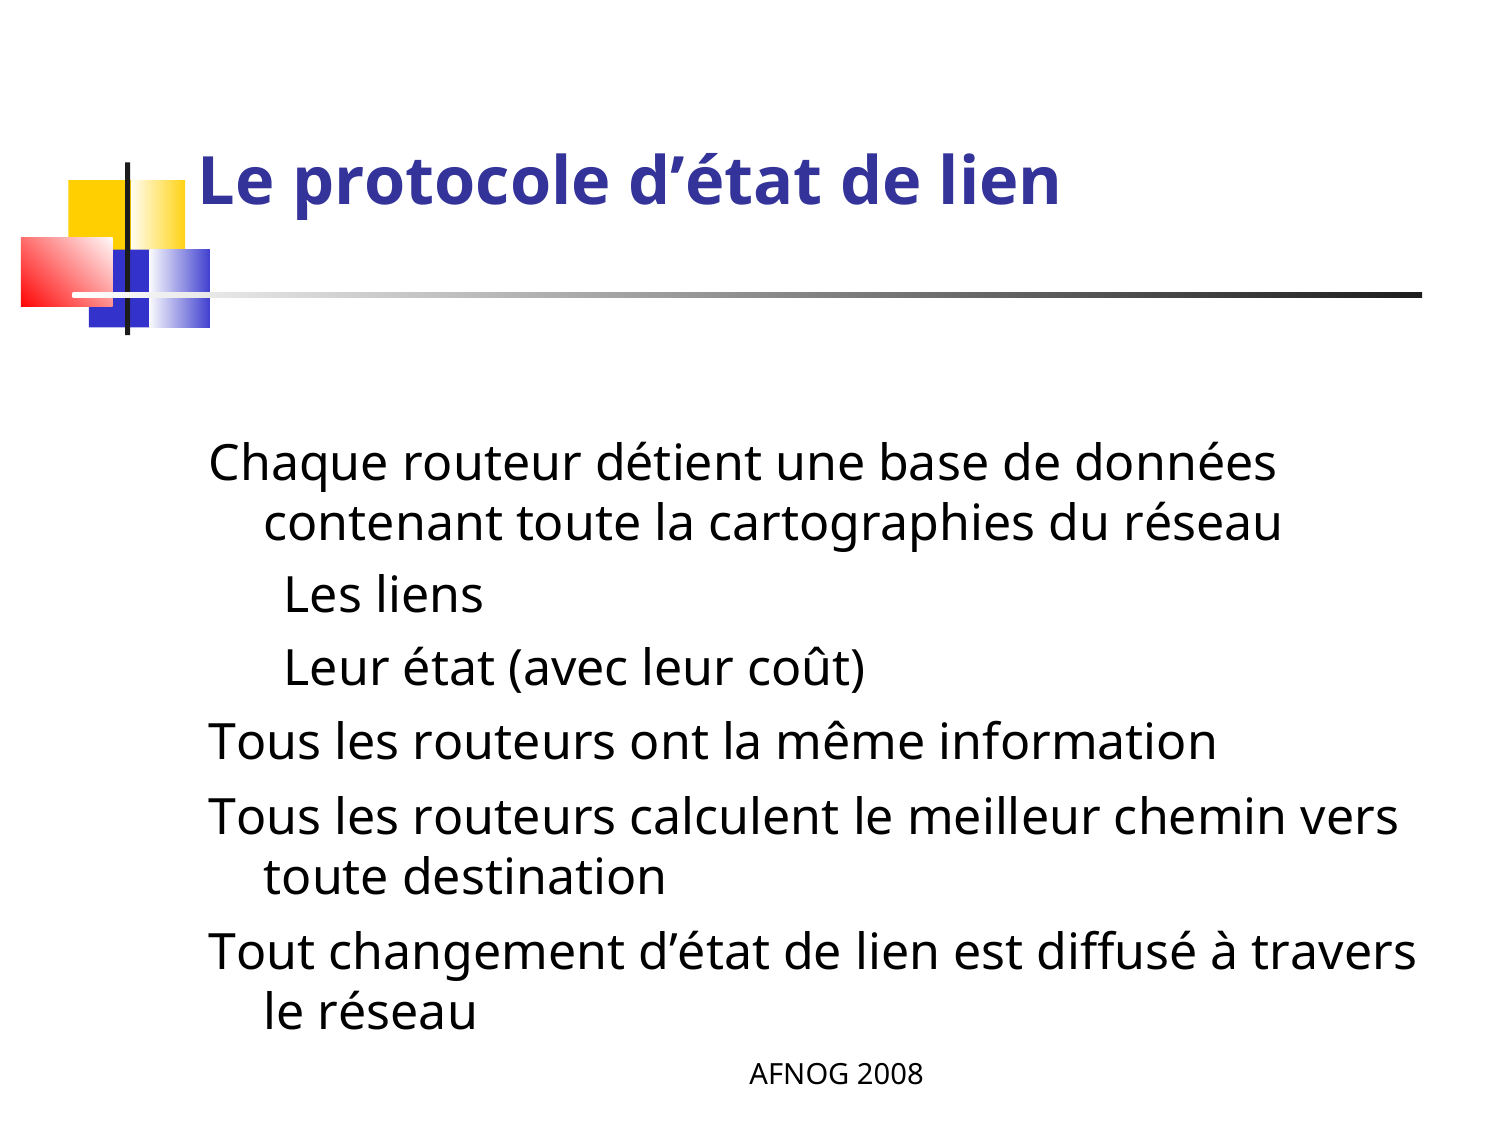

# Le protocole d’état de lien
Chaque routeur détient une base de données contenant toute la cartographies du réseau
Les liens
Leur état (avec leur coût)‏
Tous les routeurs ont la même information
Tous les routeurs calculent le meilleur chemin vers toute destination
Tout changement d’état de lien est diffusé à travers le réseau
AFNOG 2008